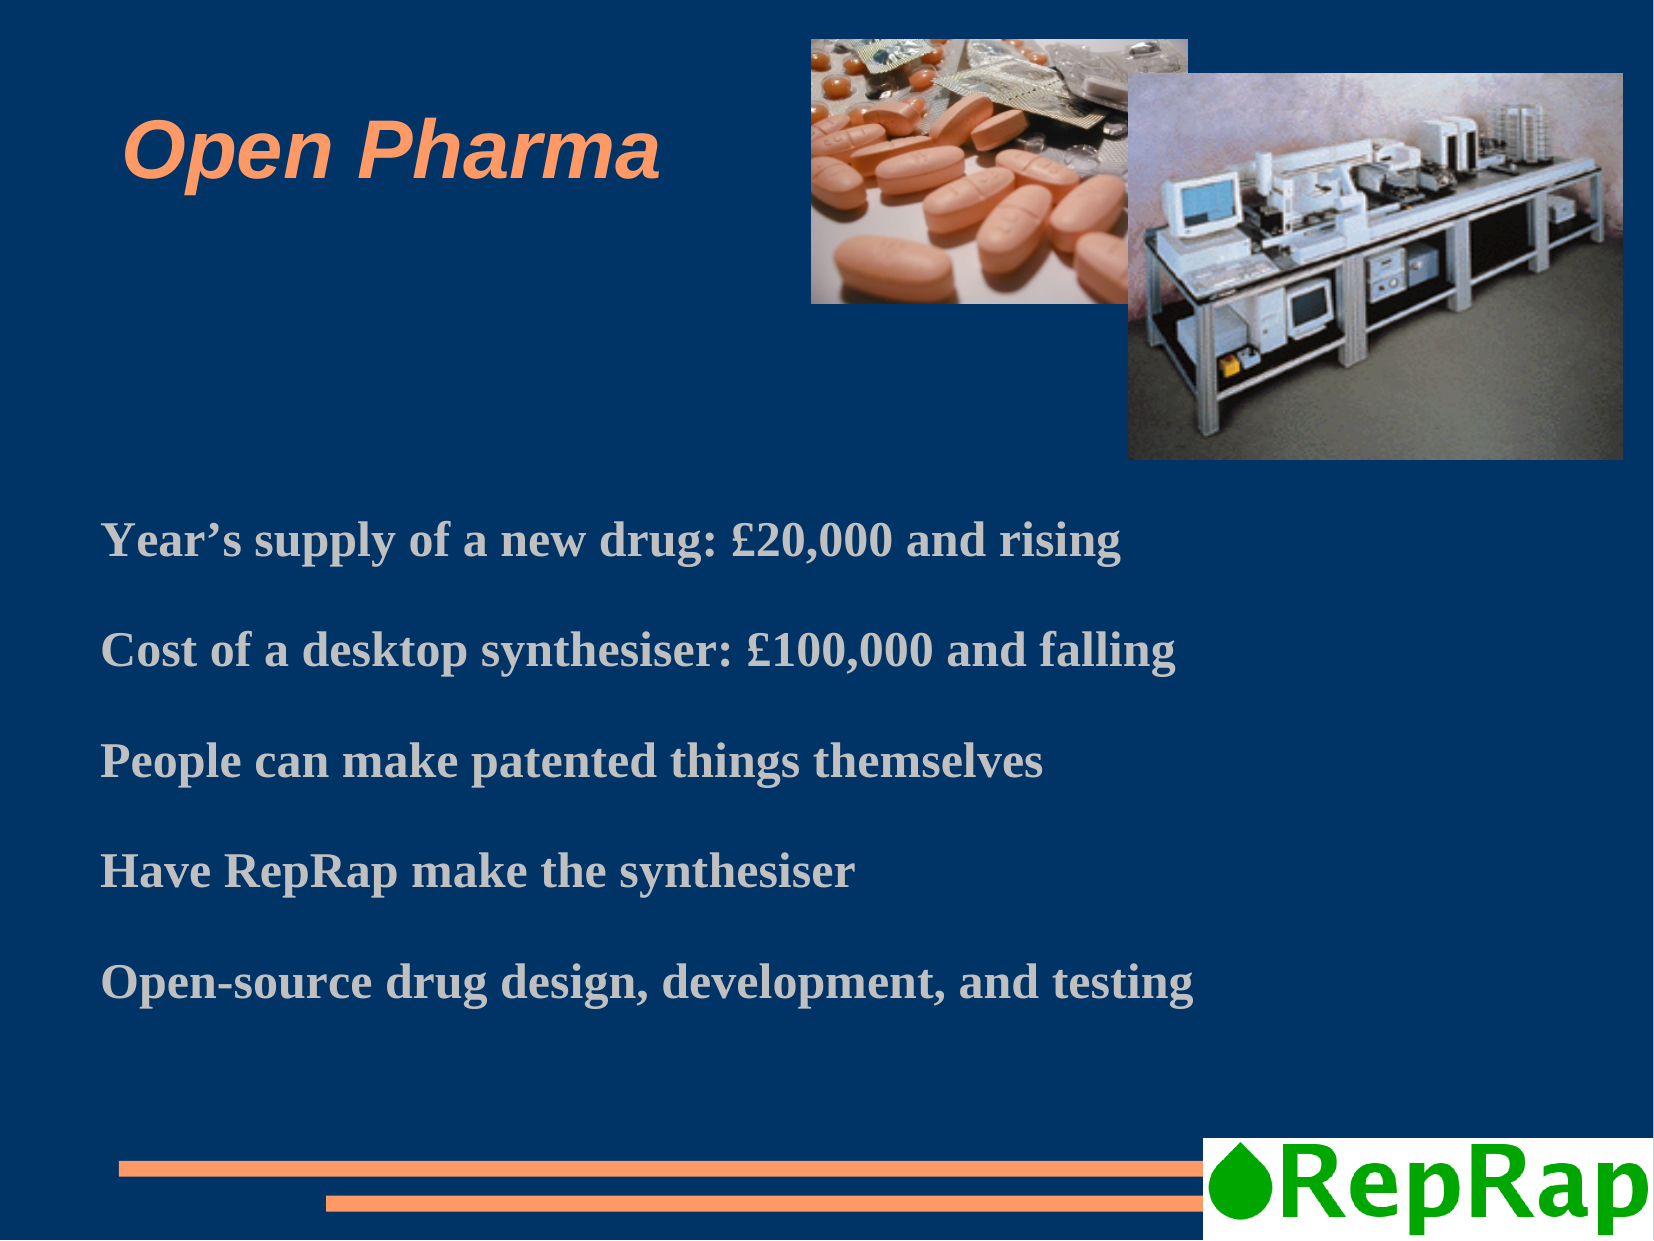

# Open Pharma
 Year’s supply of a new drug: £20,000 and rising
 Cost of a desktop synthesiser: £100,000 and falling
 People can make patented things themselves
 Have RepRap make the synthesiser
 Open-source drug design, development, and testing